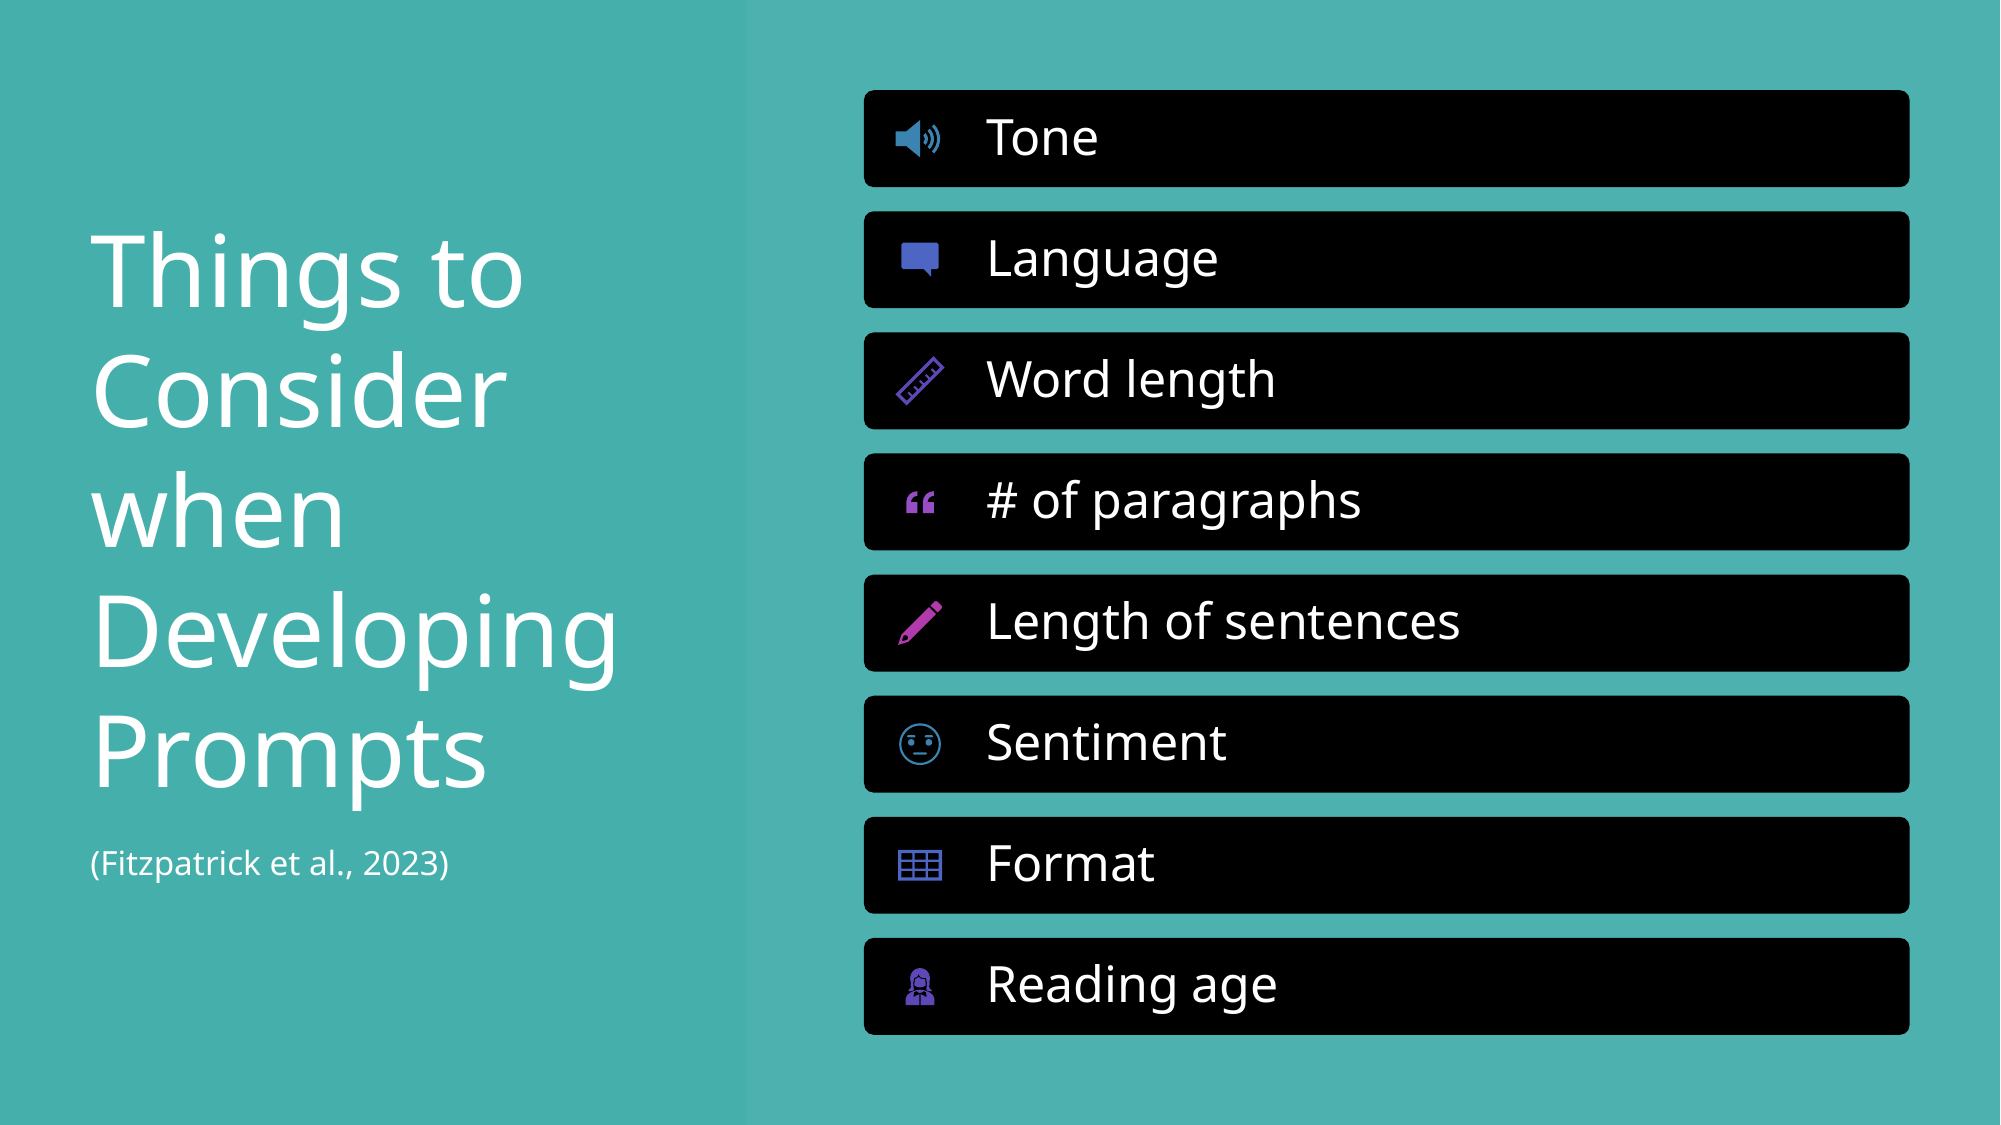

# Things to Consider when Developing Prompts (Fitzpatrick et al., 2023)
Tone
Language
Word length
# of paragraphs
Length of sentences
Sentiment
Format
Reading age